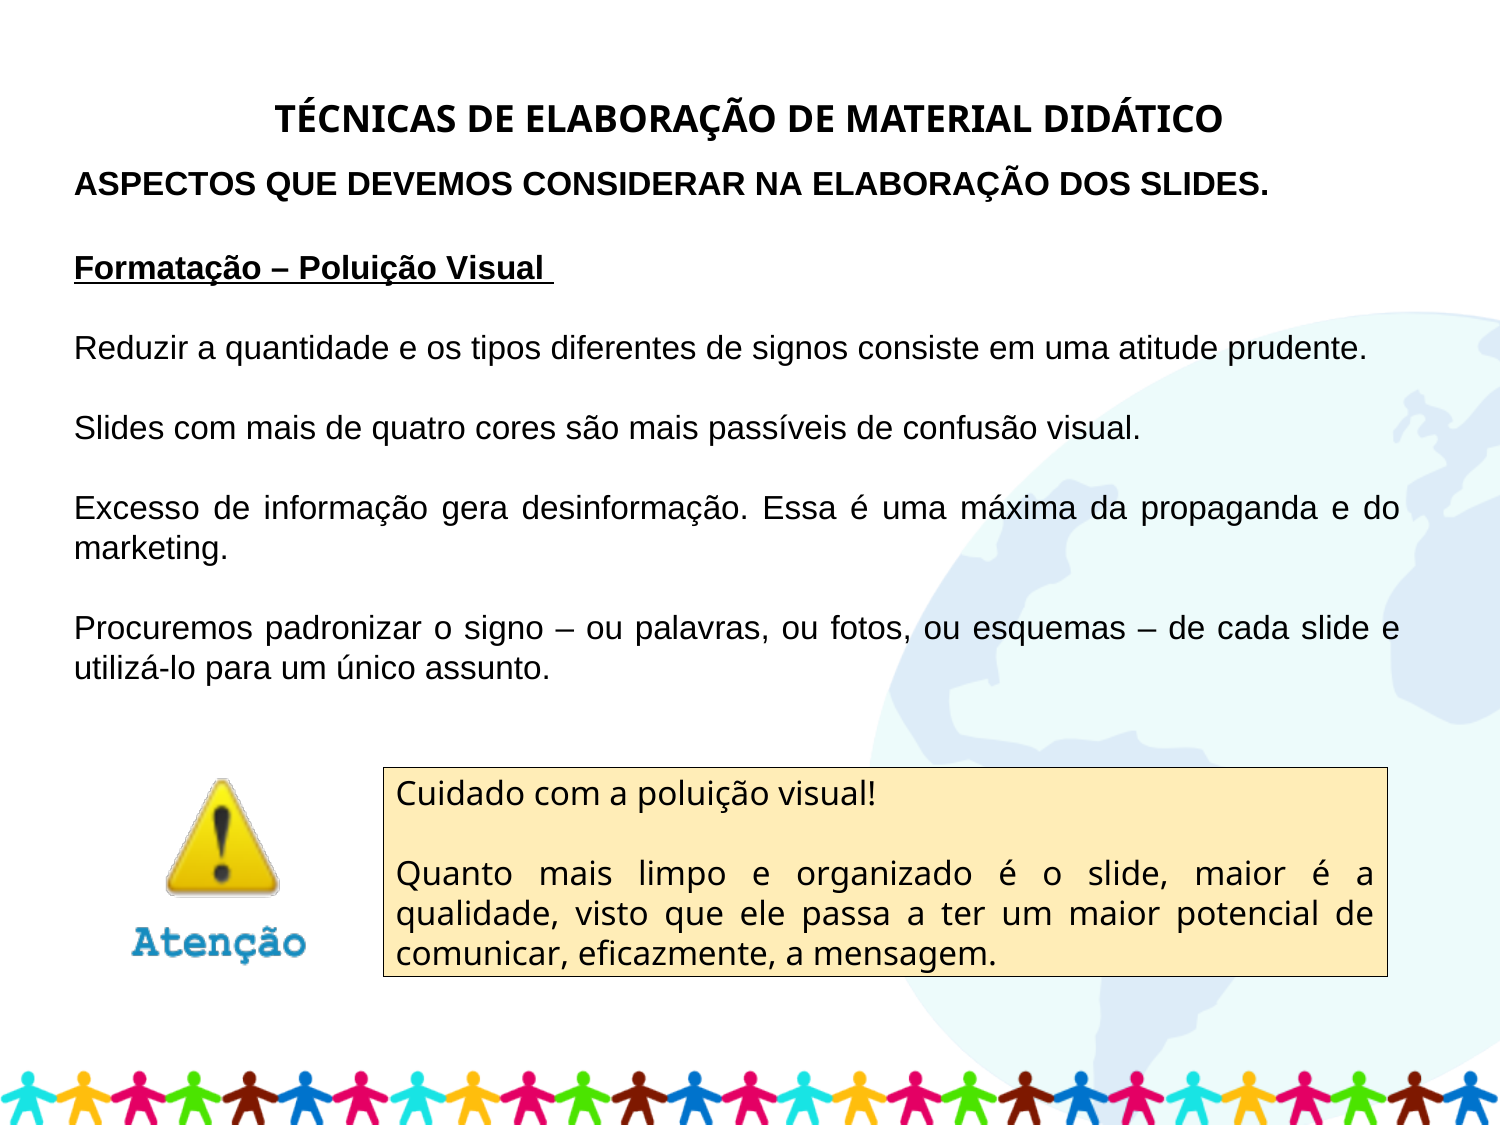

# TÉCNICAS DE ELABORAÇÃO DE MATERIAL DIDÁTICO
ASPECTOS QUE DEVEMOS CONSIDERAR NA ELABORAÇÃO DOS SLIDES.
Formatação – Poluição Visual
Reduzir a quantidade e os tipos diferentes de signos consiste em uma atitude prudente.
Slides com mais de quatro cores são mais passíveis de confusão visual.
Excesso de informação gera desinformação. Essa é uma máxima da propaganda e do marketing.
Procuremos padronizar o signo – ou palavras, ou fotos, ou esquemas – de cada slide e utilizá-lo para um único assunto.
Cuidado com a poluição visual!
Quanto mais limpo e organizado é o slide, maior é a qualidade, visto que ele passa a ter um maior potencial de comunicar, eficazmente, a mensagem.